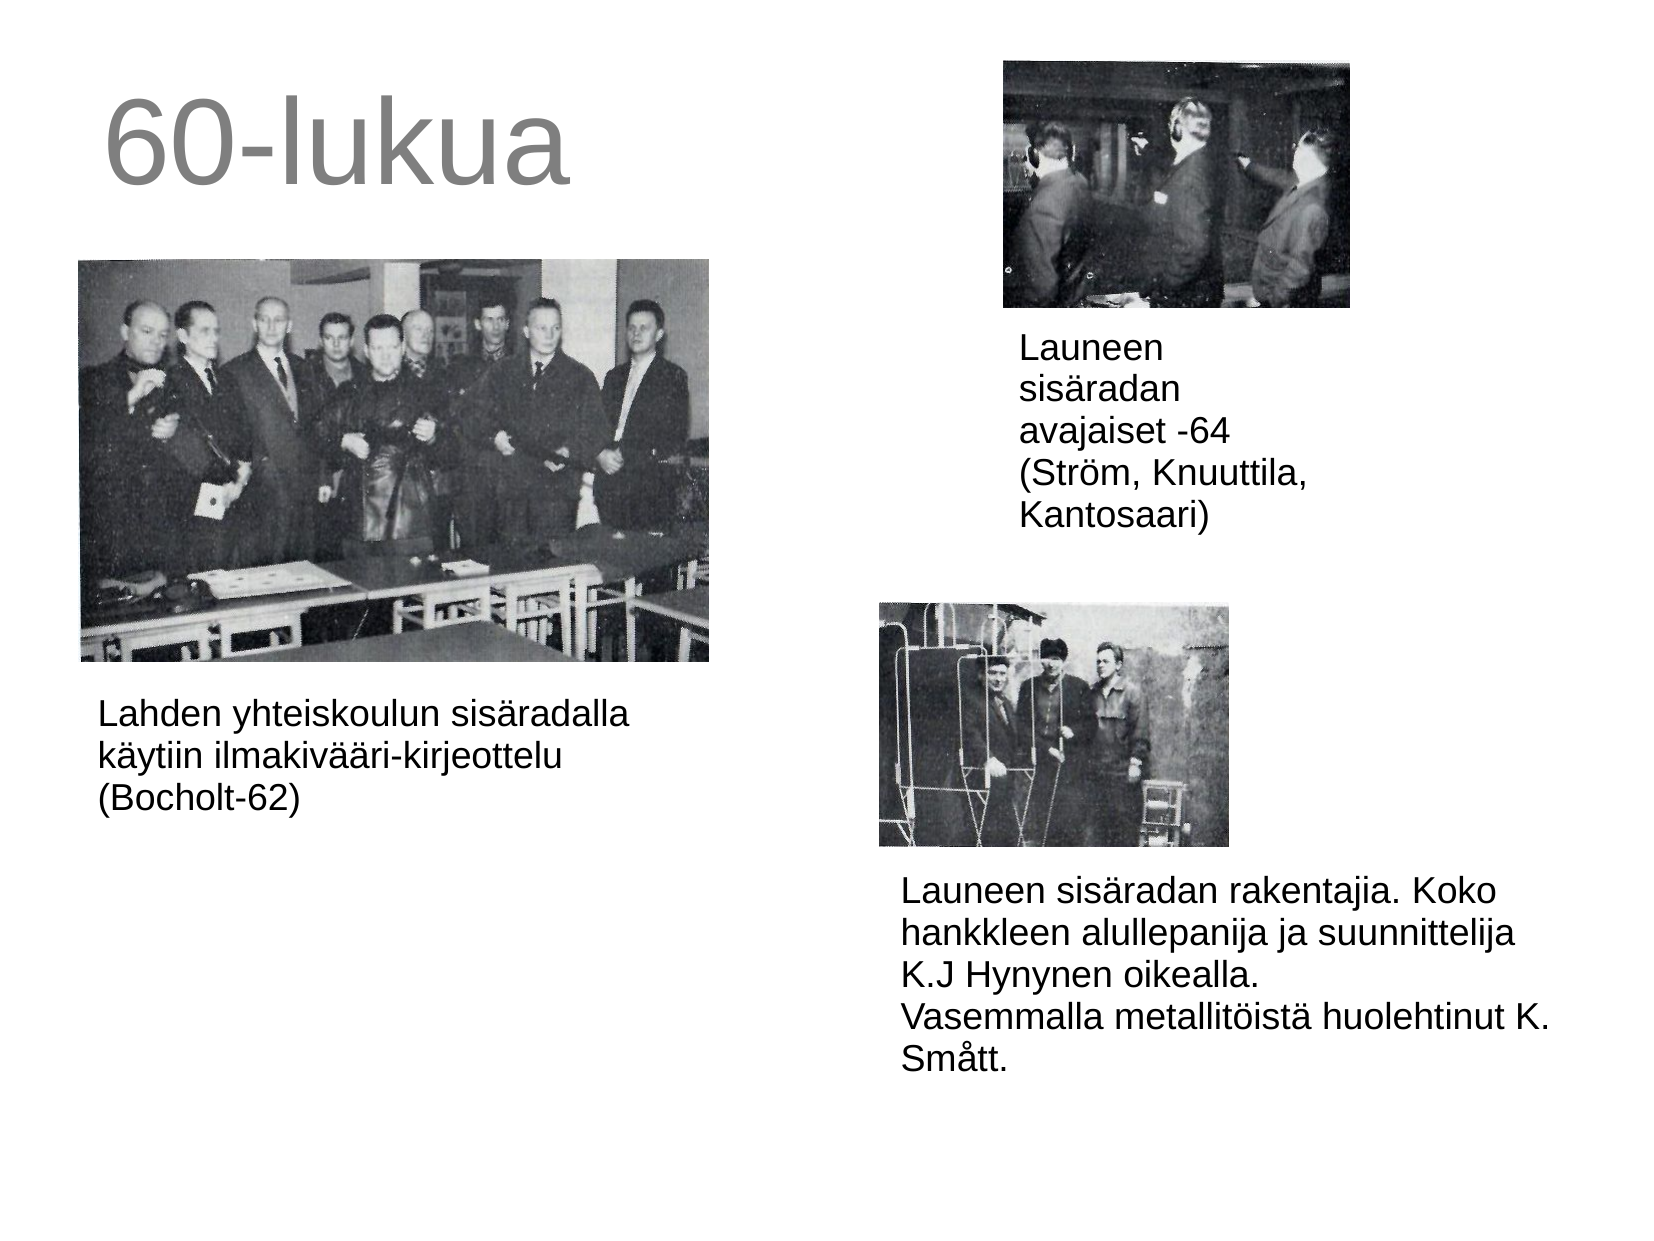

60-lukua
#
Launeen sisäradan avajaiset -64
(Ström, Knuuttila, Kantosaari)
Lahden yhteiskoulun sisäradalla käytiin ilmakivääri-kirjeottelu (Bocholt-62)
Launeen sisäradan rakentajia. Koko hankkleen alullepanija ja suunnittelija K.J Hynynen oikealla.
Vasemmalla metallitöistä huolehtinut K. Smått.